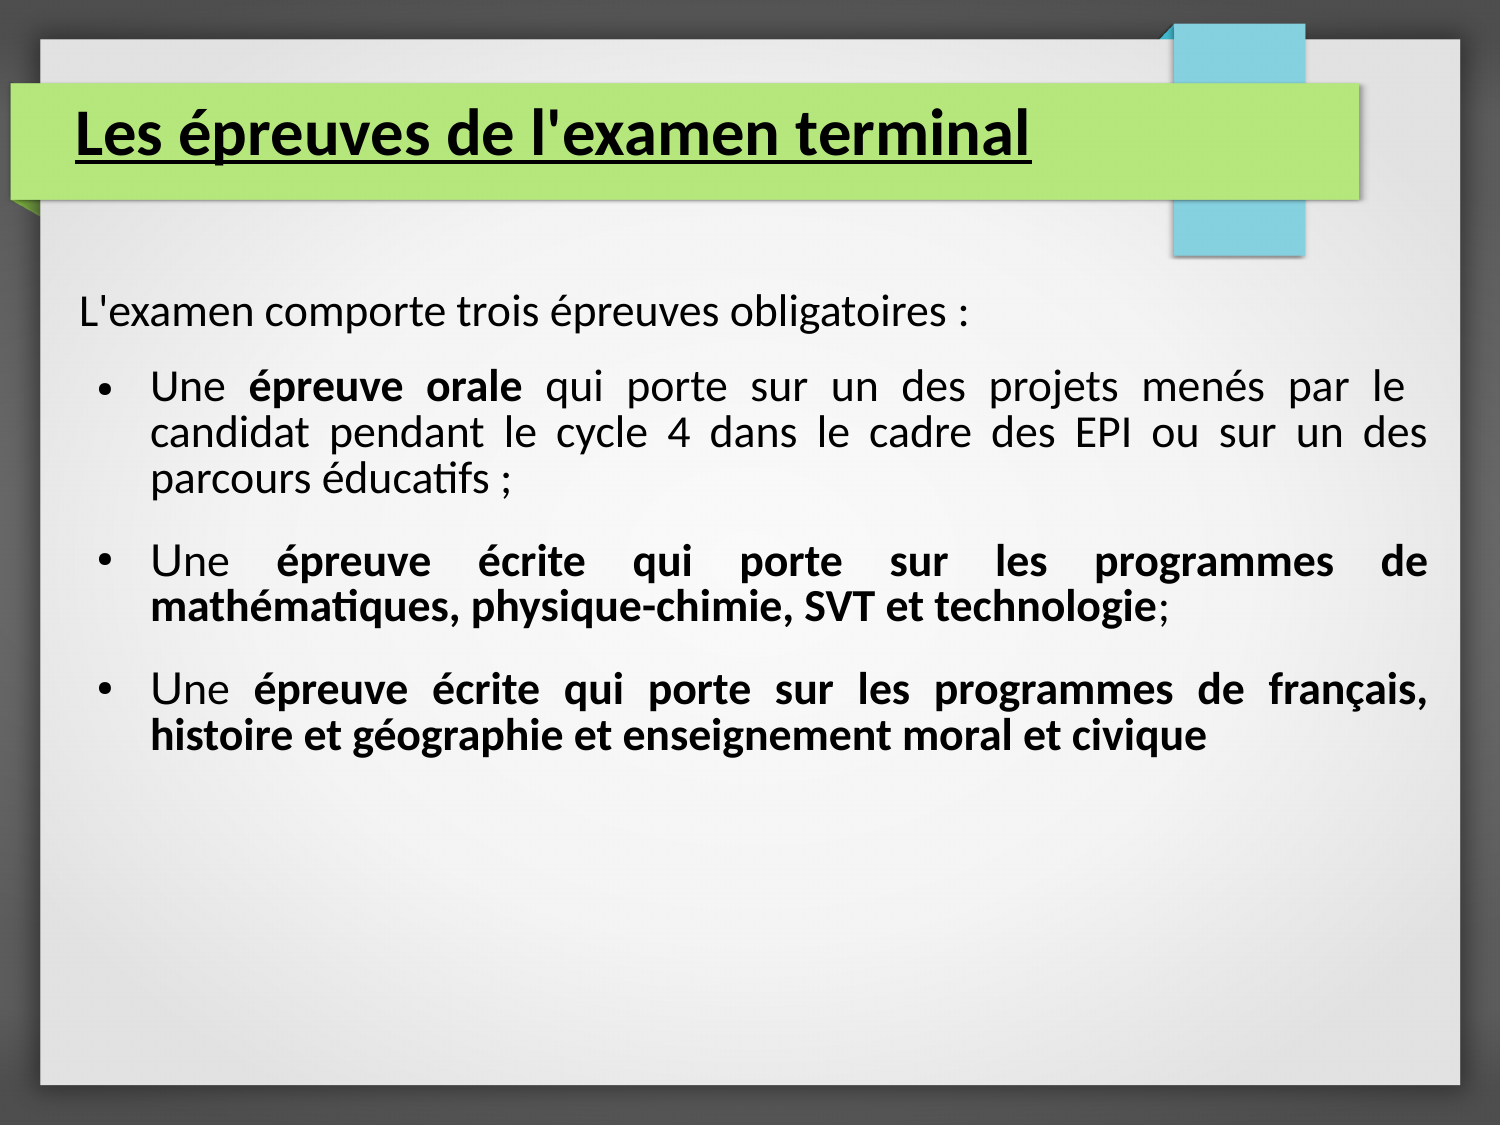

# Les épreuves de l'examen terminal
L'examen comporte trois épreuves obligatoires :
Une épreuve orale qui porte sur un des projets menés par le candidat pendant le cycle 4 dans le cadre des EPI ou sur un des parcours éducatifs ;
Une épreuve écrite qui porte sur les programmes de mathématiques, physique-chimie, SVT et technologie;
Une épreuve écrite qui porte sur les programmes de français, histoire et géographie et enseignement moral et civique